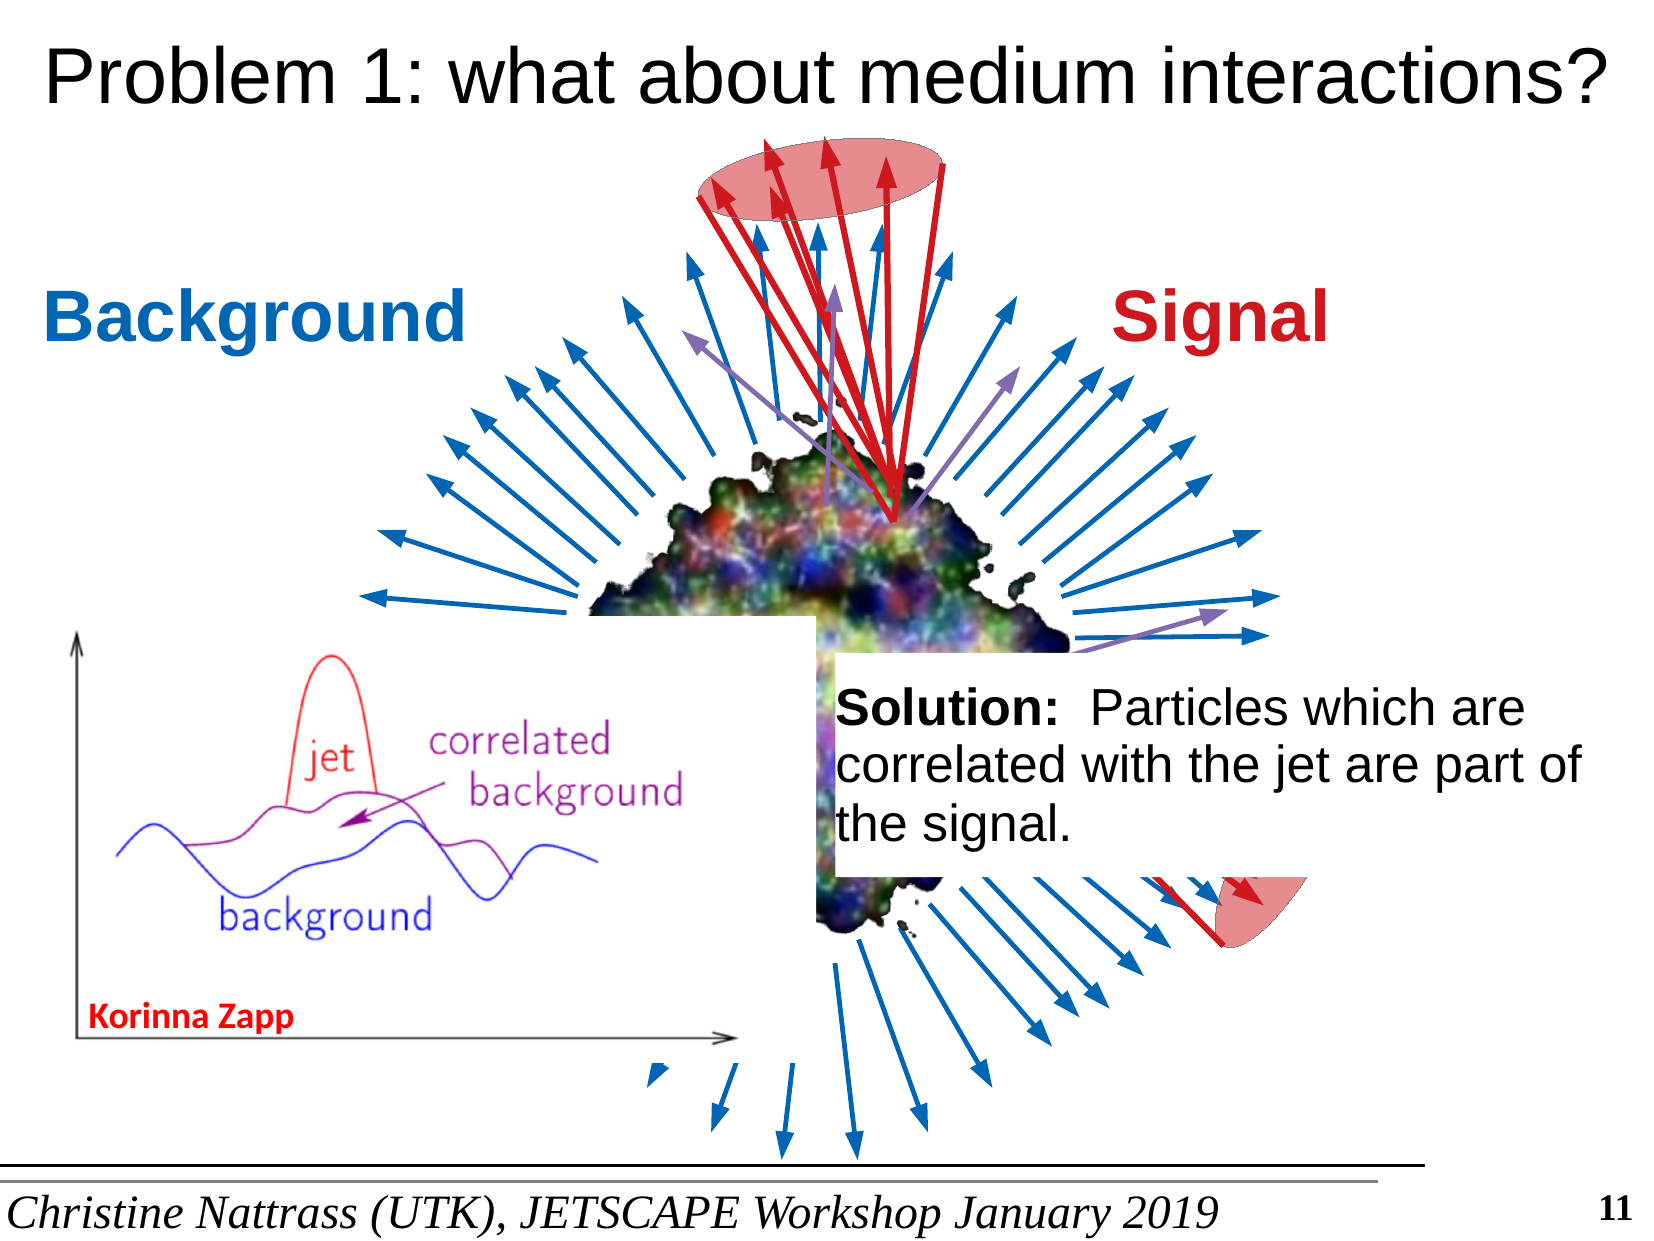

# Problem 1: what about medium interactions?
Background
Signal
Korinna Zapp
Solution: Particles which are correlated with the jet are part of the signal.